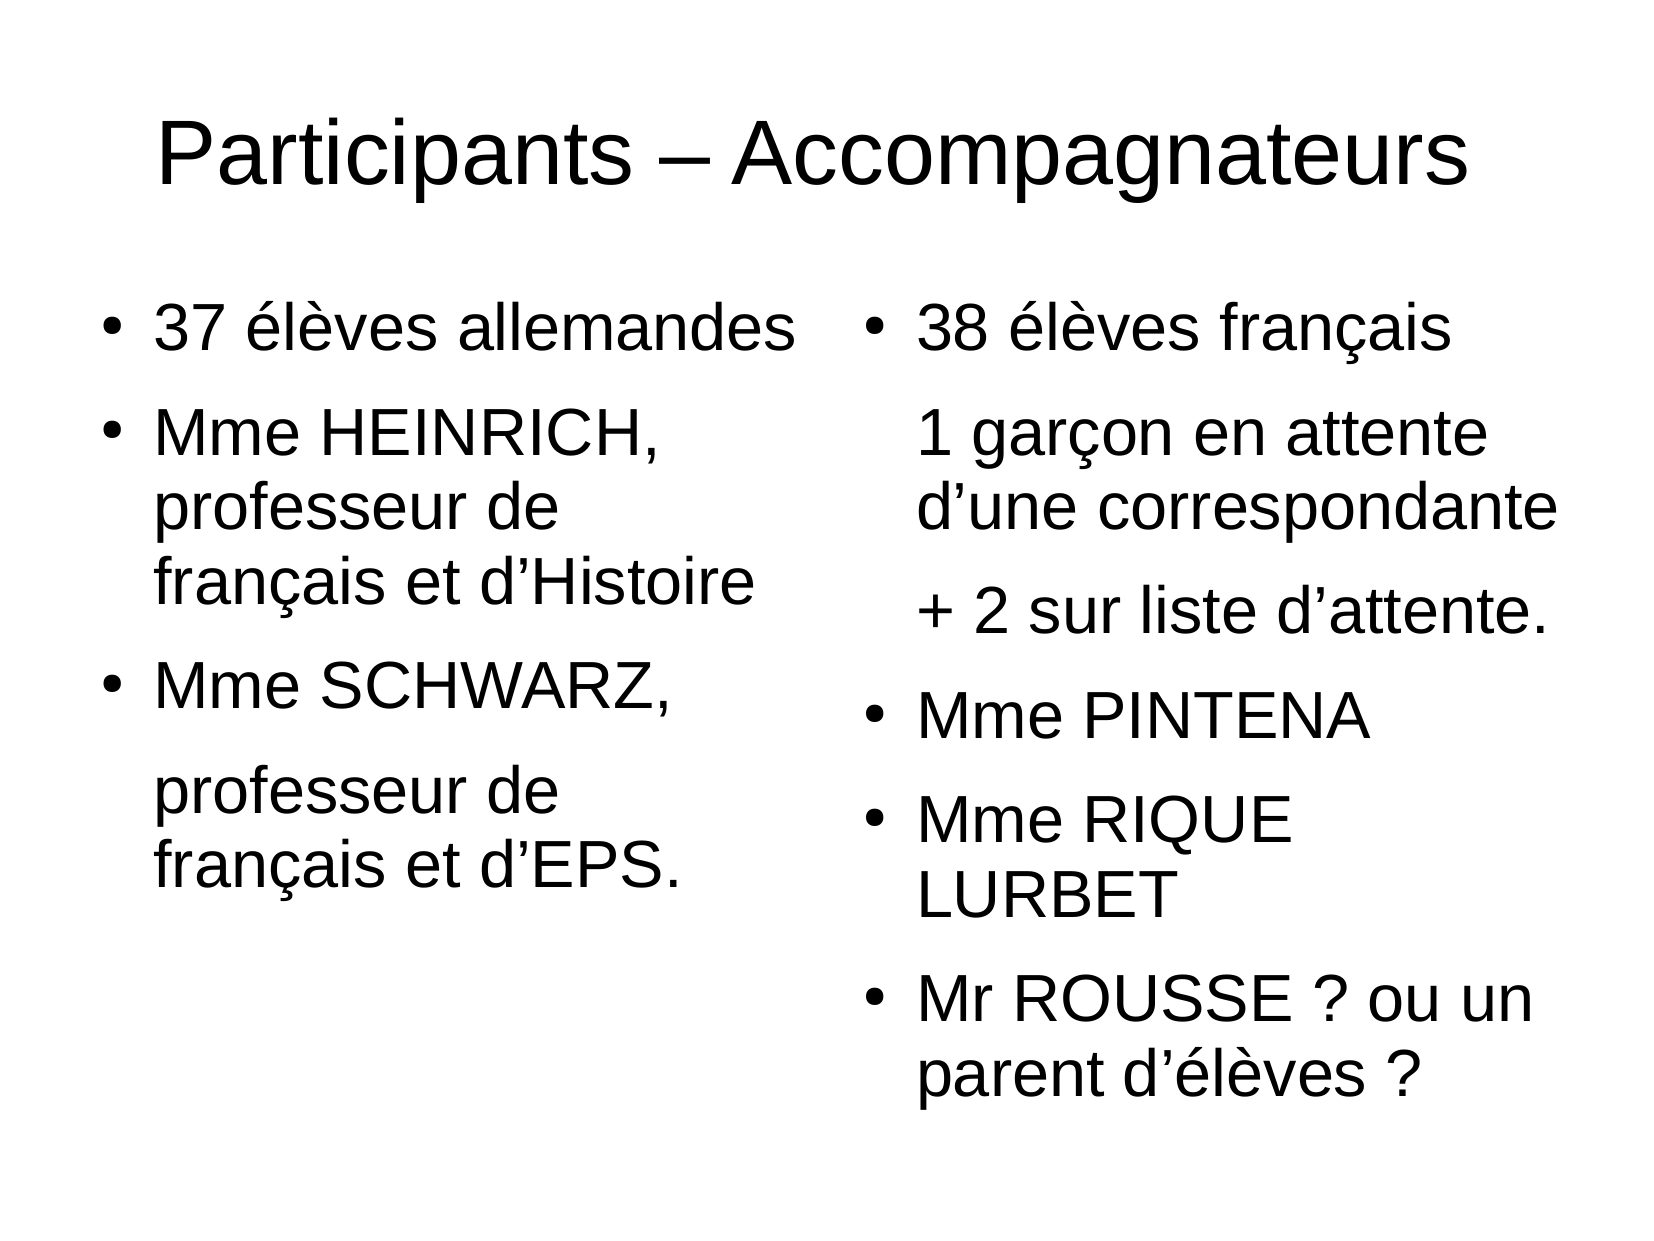

# Participants – Accompagnateurs
37 élèves allemandes
Mme HEINRICH, professeur de français et d’Histoire
Mme SCHWARZ,
professeur de français et d’EPS.
38 élèves français
1 garçon en attente d’une correspondante
+ 2 sur liste d’attente.
Mme PINTENA
Mme RIQUE LURBET
Mr ROUSSE ? ou un parent d’élèves ?